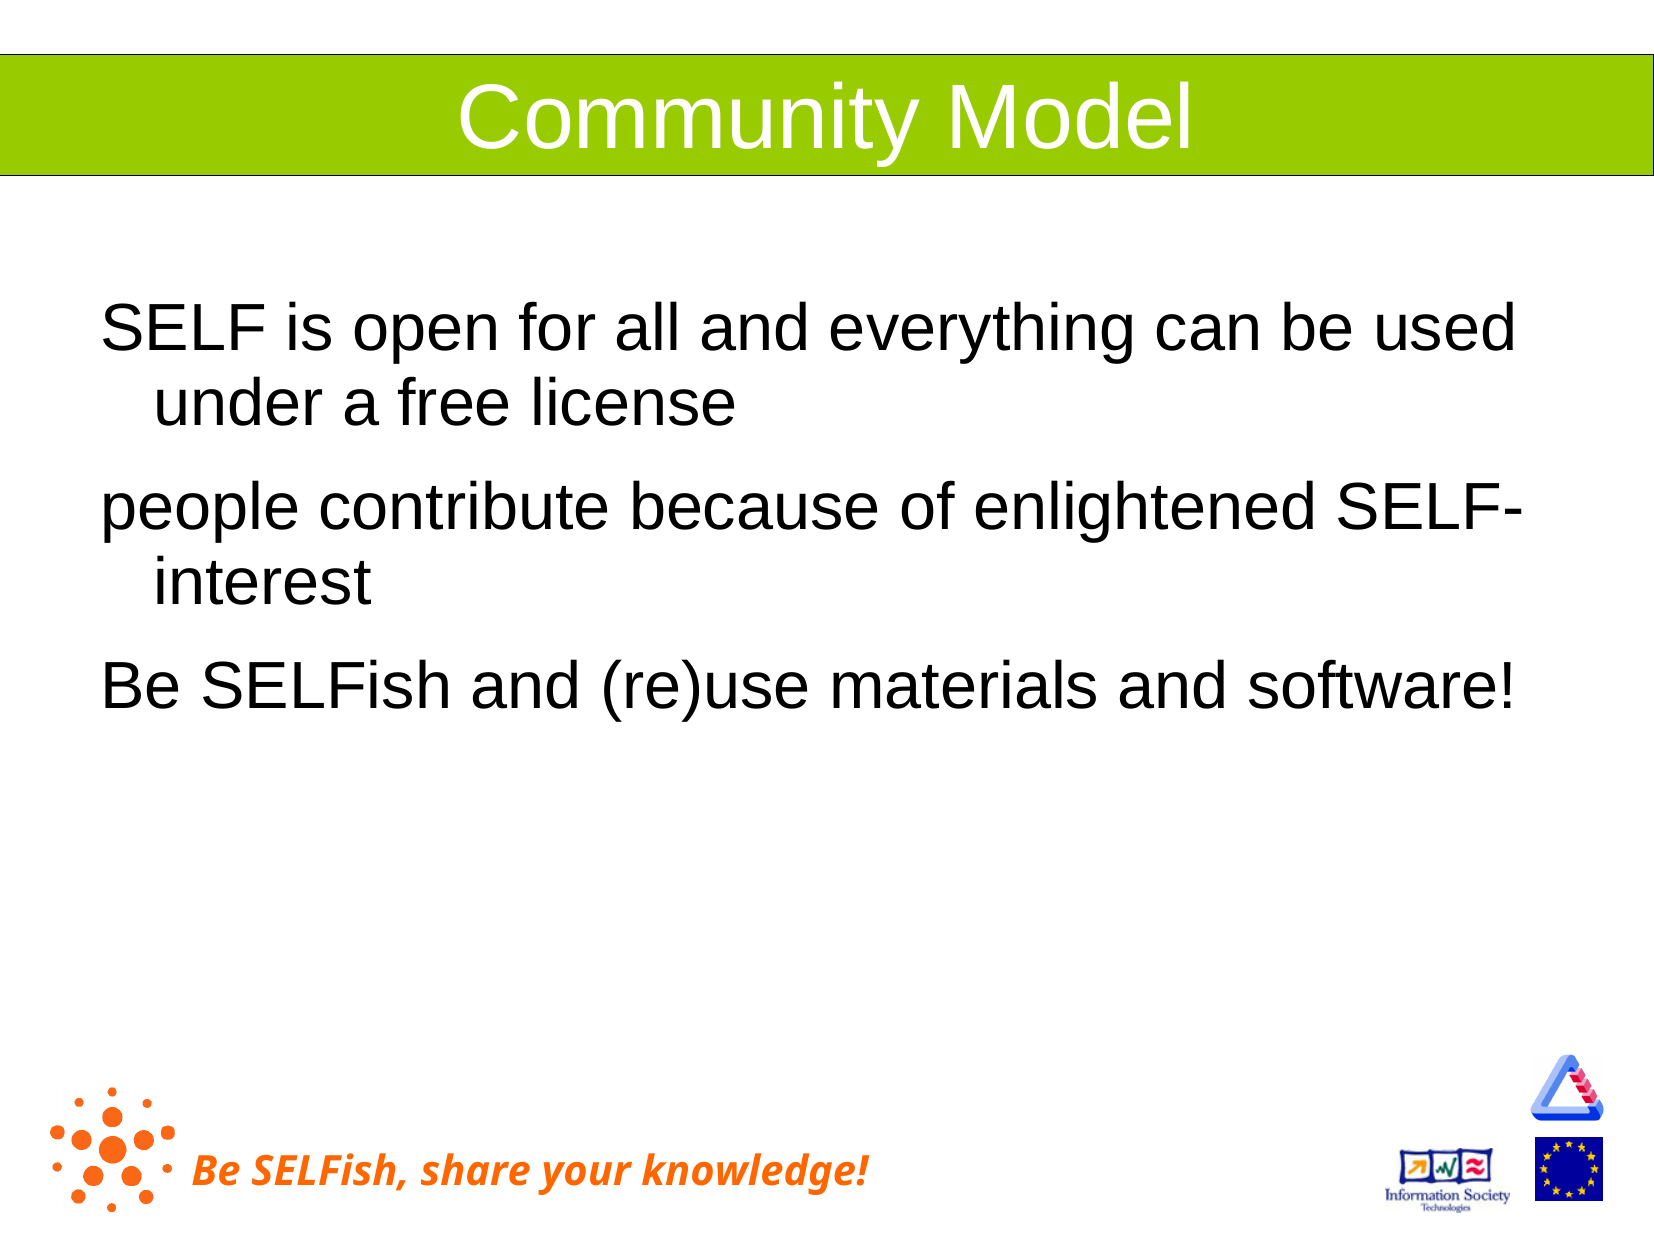

# Community Model
SELF is open for all and everything can be used under a free license
people contribute because of enlightened SELF-interest
Be SELFish and (re)use materials and software!